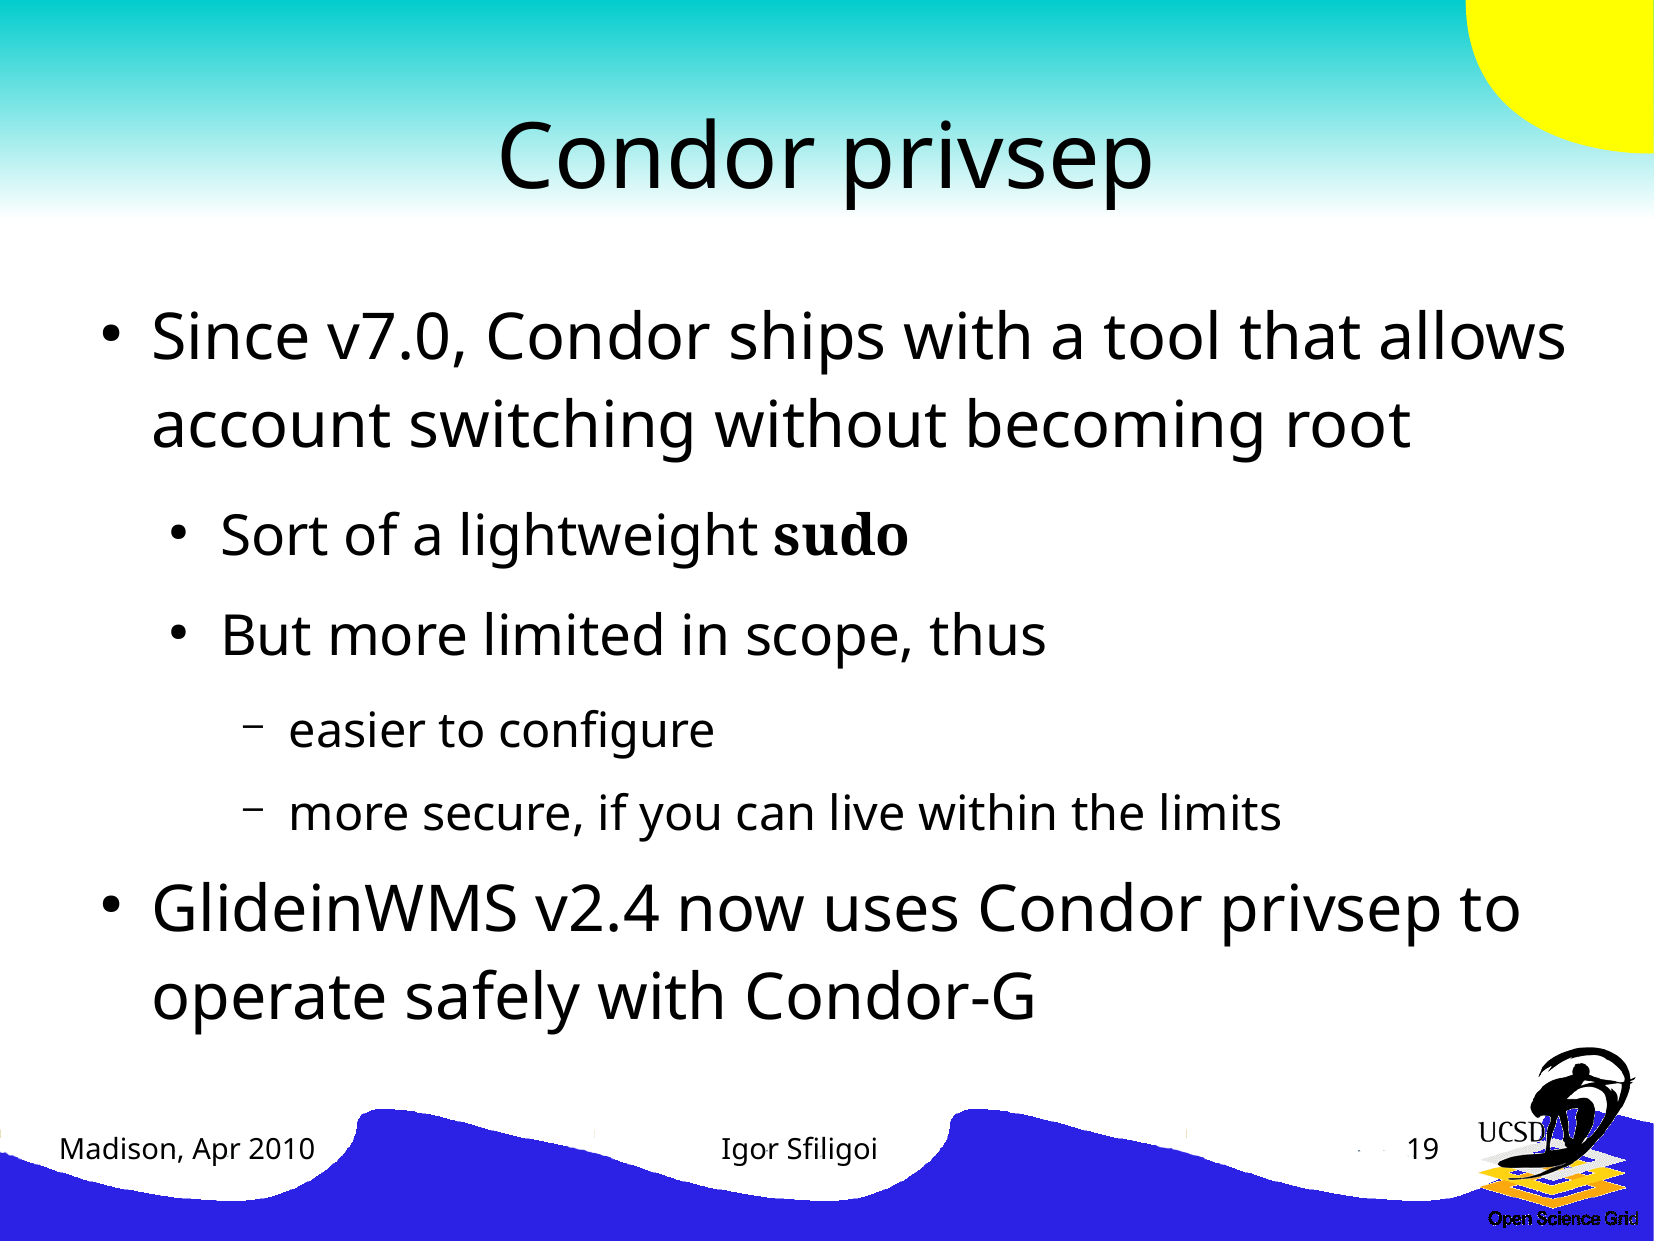

# Condor privsep
Since v7.0, Condor ships with a tool that allows account switching without becoming root
Sort of a lightweight sudo
But more limited in scope, thus
easier to configure
more secure, if you can live within the limits
GlideinWMS v2.4 now uses Condor privsep to operate safely with Condor-G
19